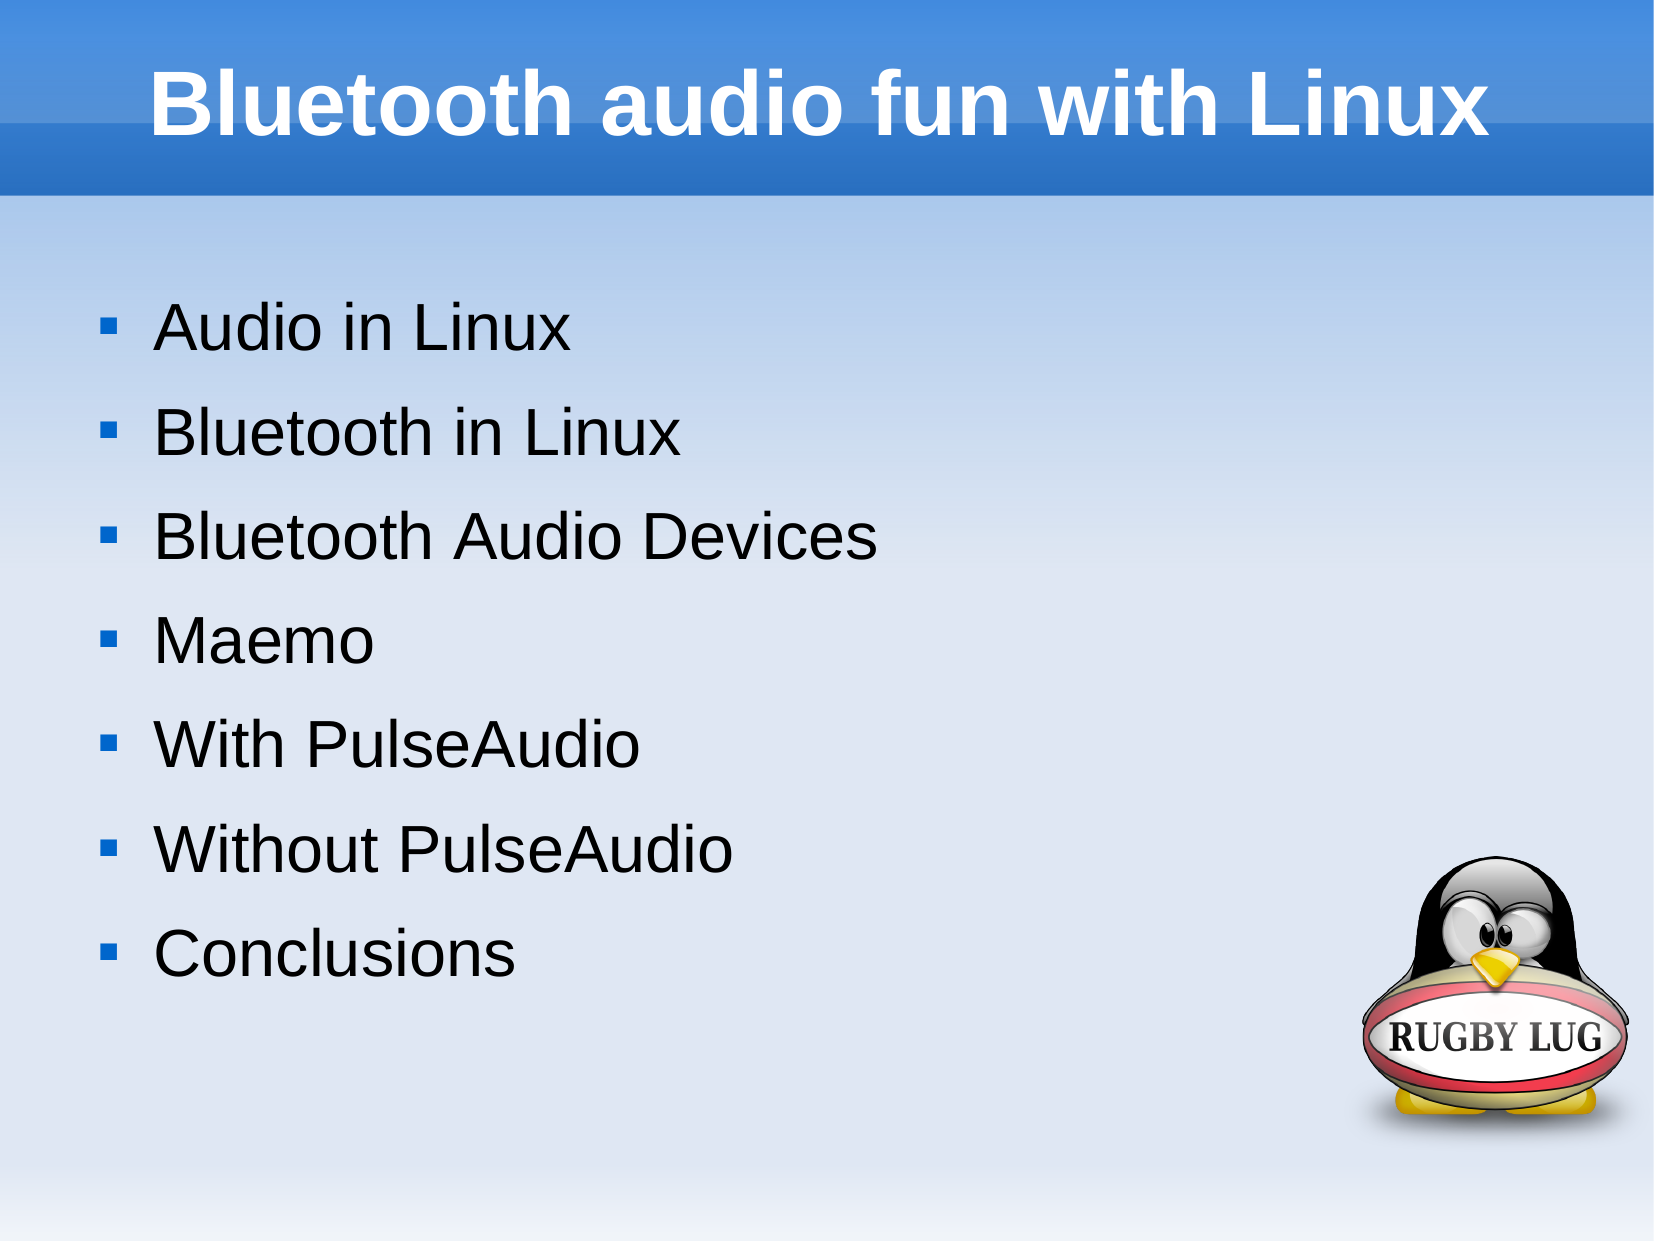

# Bluetooth audio fun with Linux
Audio in Linux
Bluetooth in Linux
Bluetooth Audio Devices
Maemo
With PulseAudio
Without PulseAudio
Conclusions